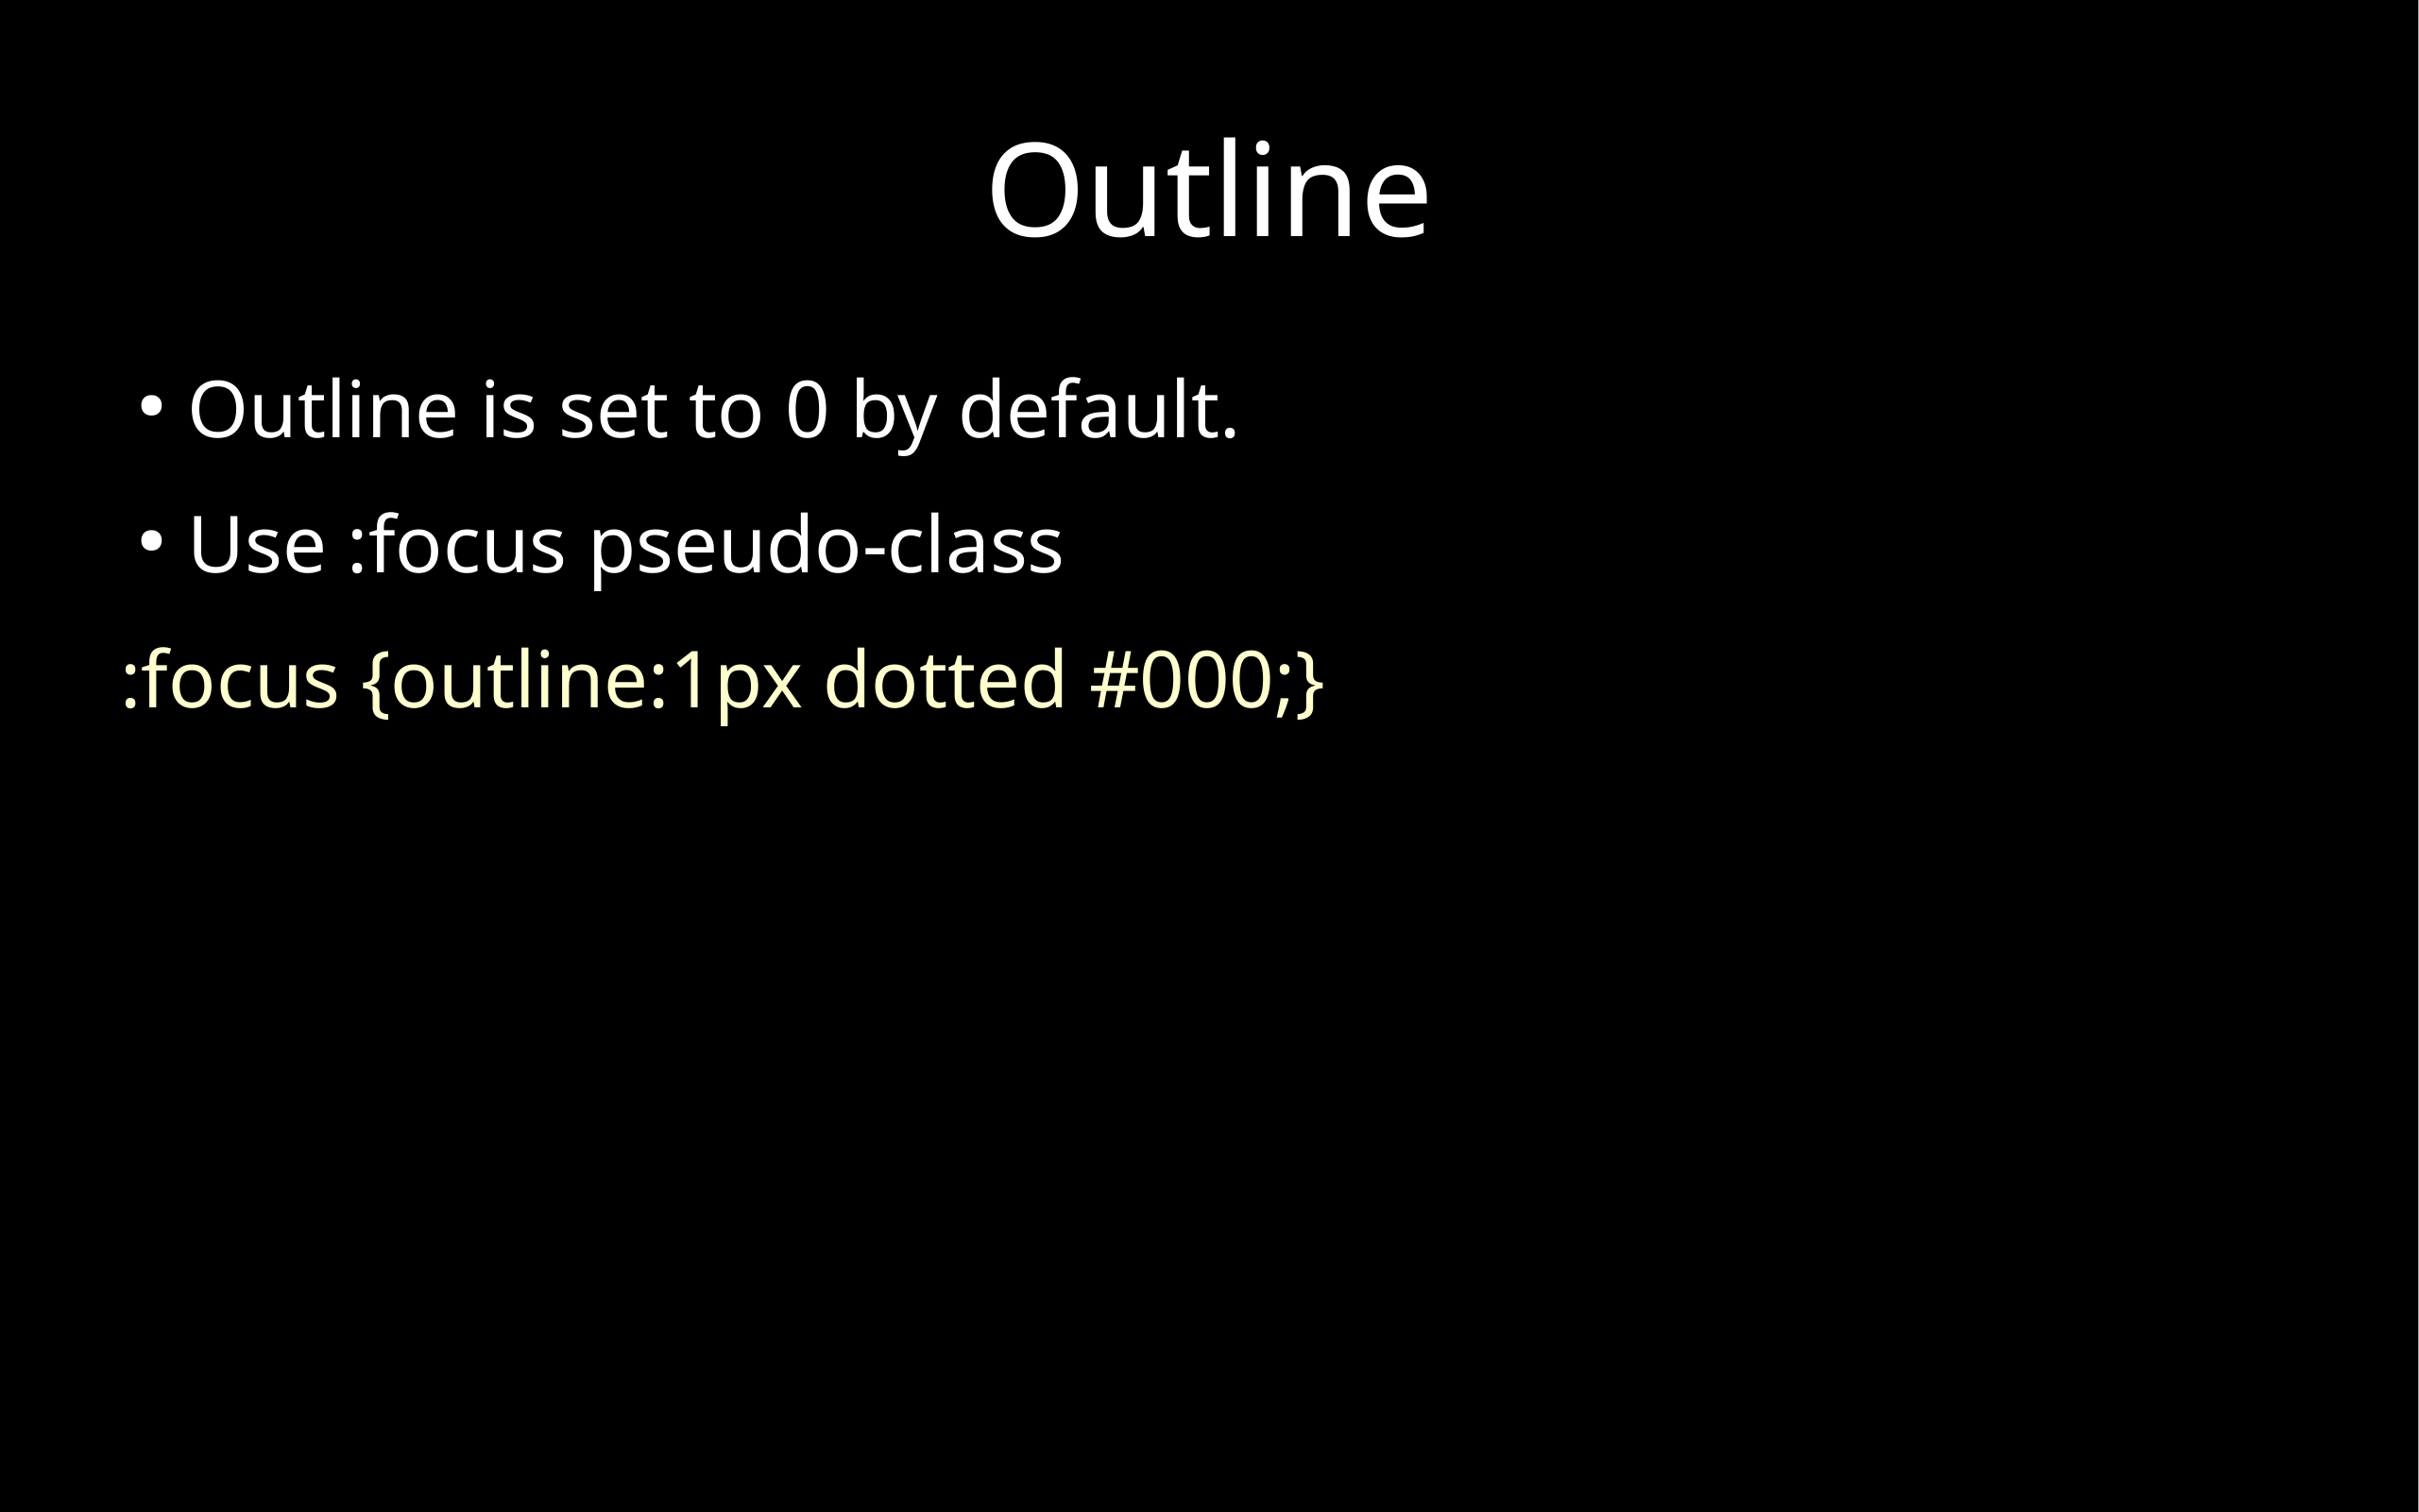

# Outline
Outline is set to 0 by default.
Use :focus pseudo-class
:focus {outline:1px dotted #000;}